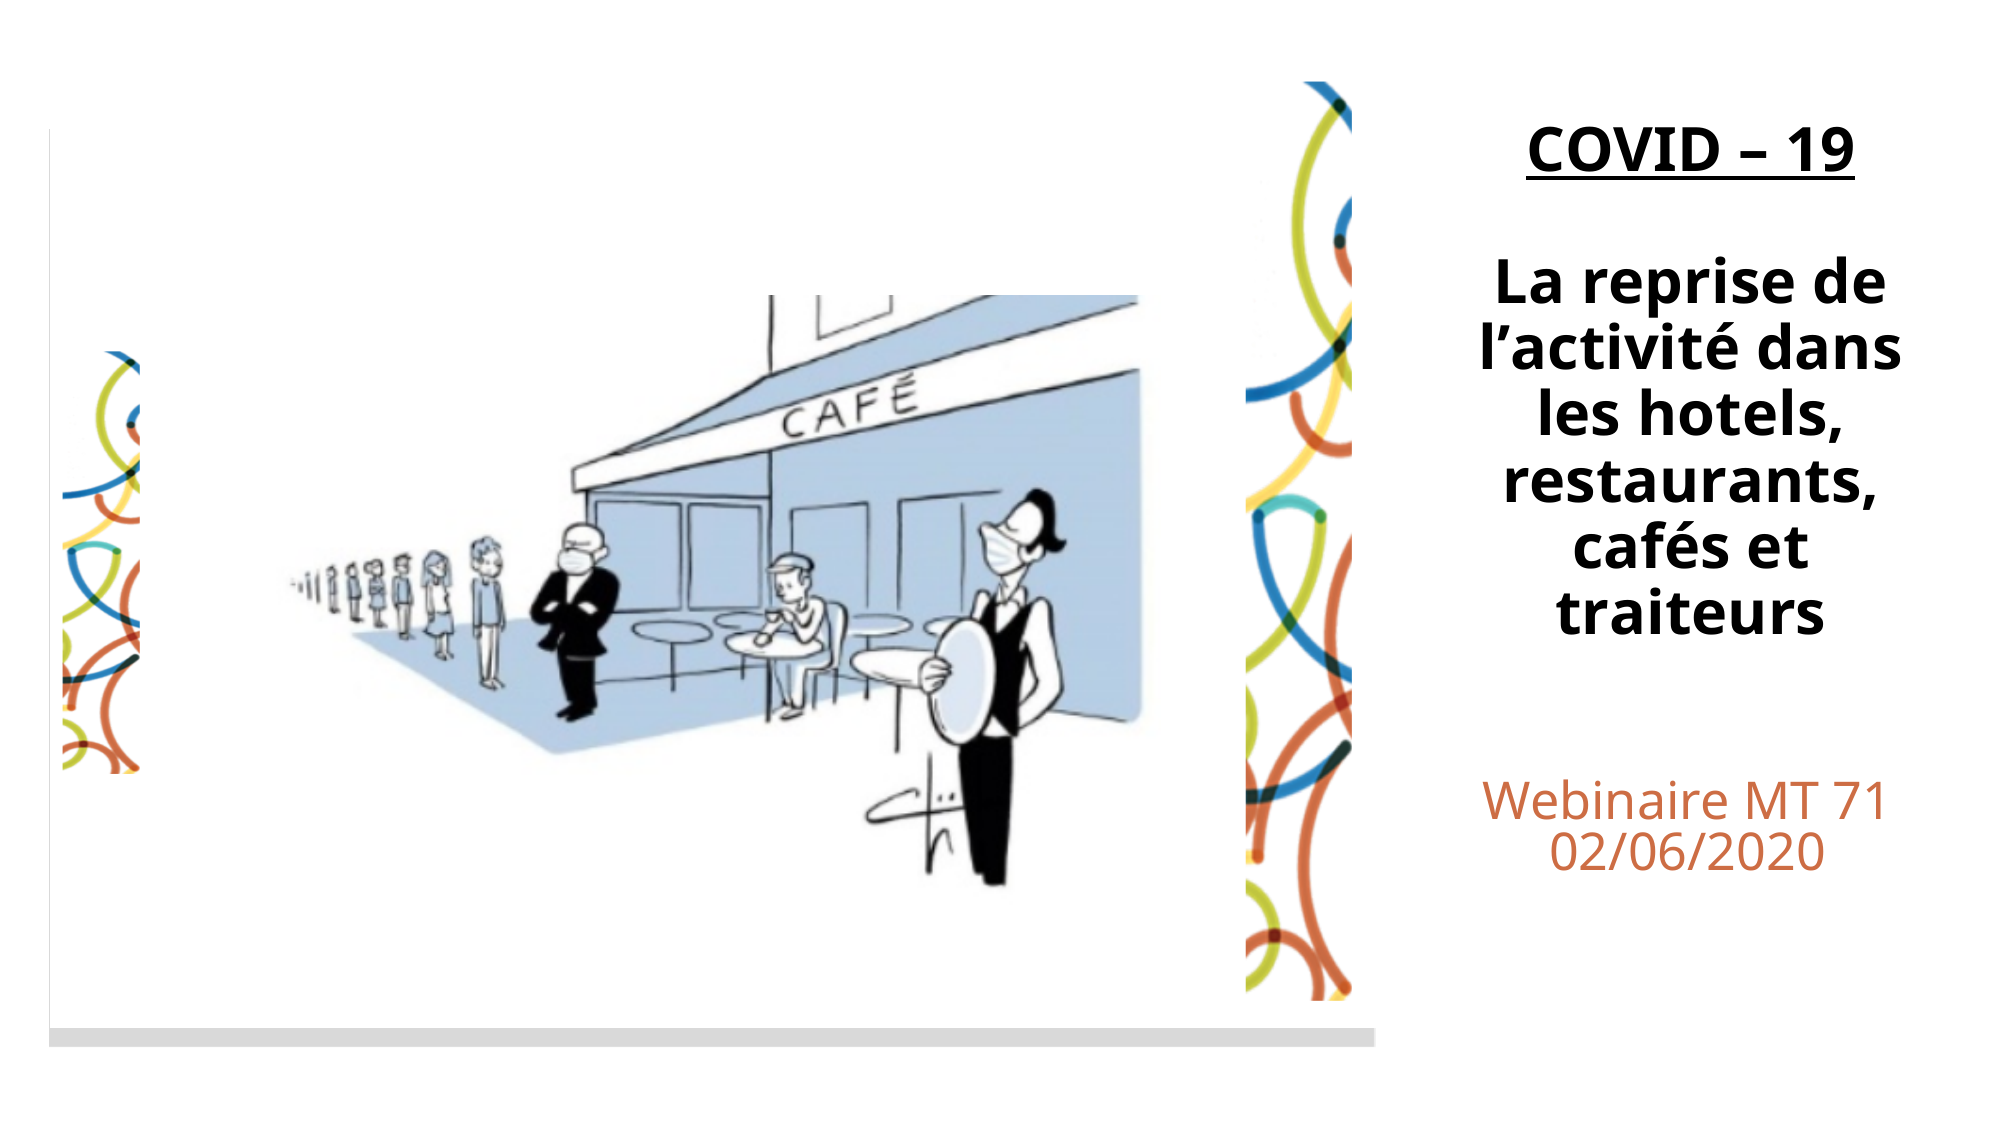

# COVID – 19 La reprise de l’activité dans les hotels, restaurants, cafés et traiteurs
Webinaire MT 71
02/06/2020